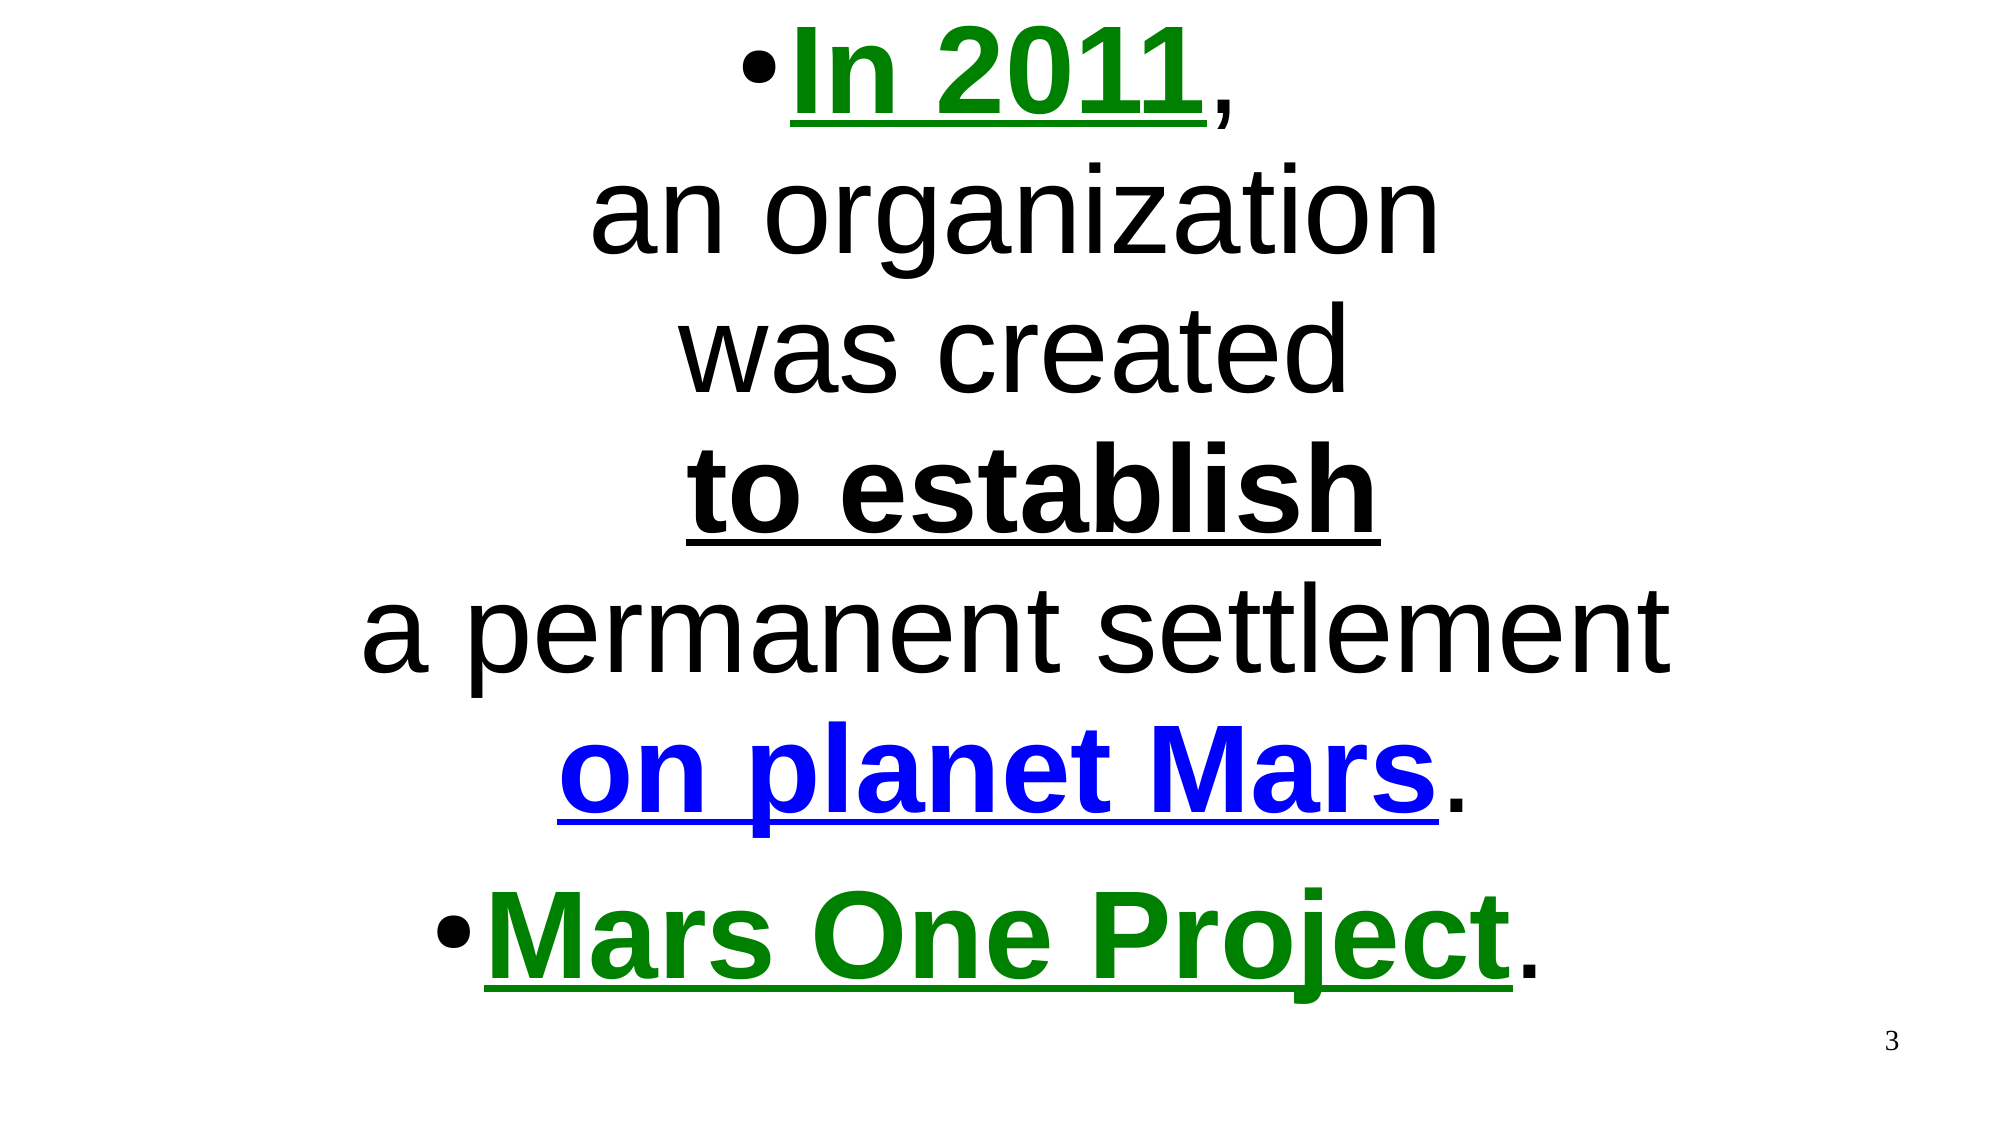

# In 2011, an organization was created to establish a permanent settlement on planet Mars.
Mars One Project.
3